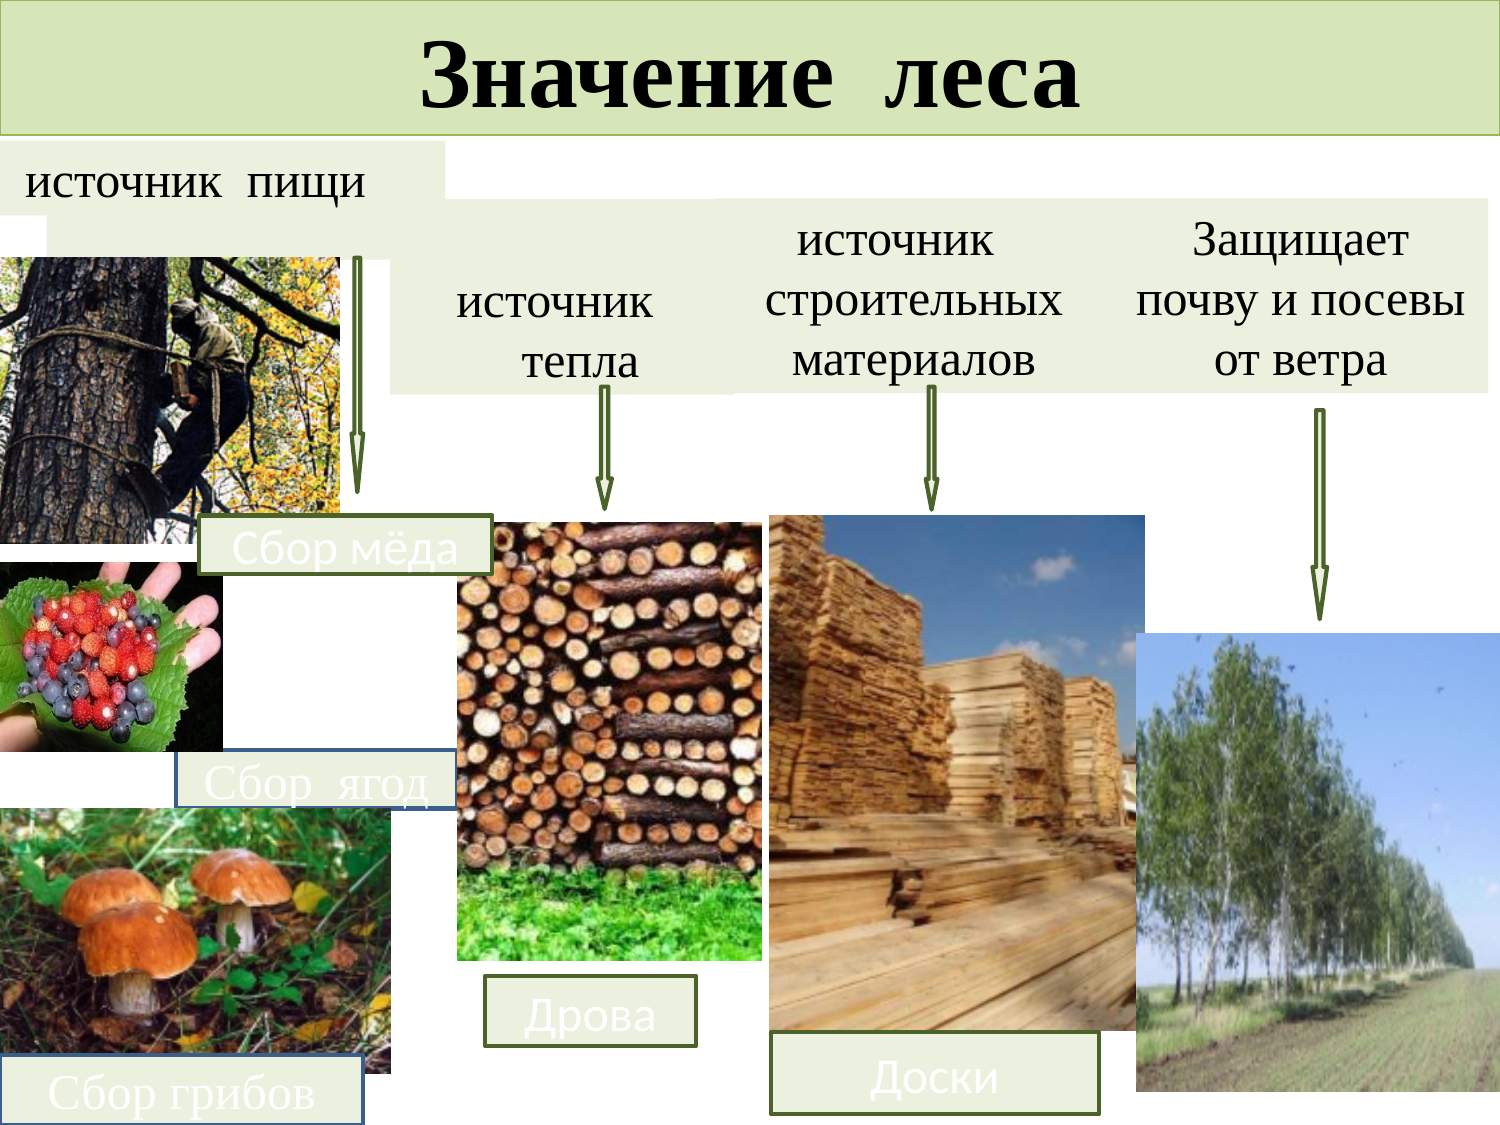

Значение леса
 источник пищи
источник строительных материалов
Защищает почву и посевы от ветра
 источник
 тепла
Сбор мёда
Сбор ягод
Дрова
Доски
Сбор грибов